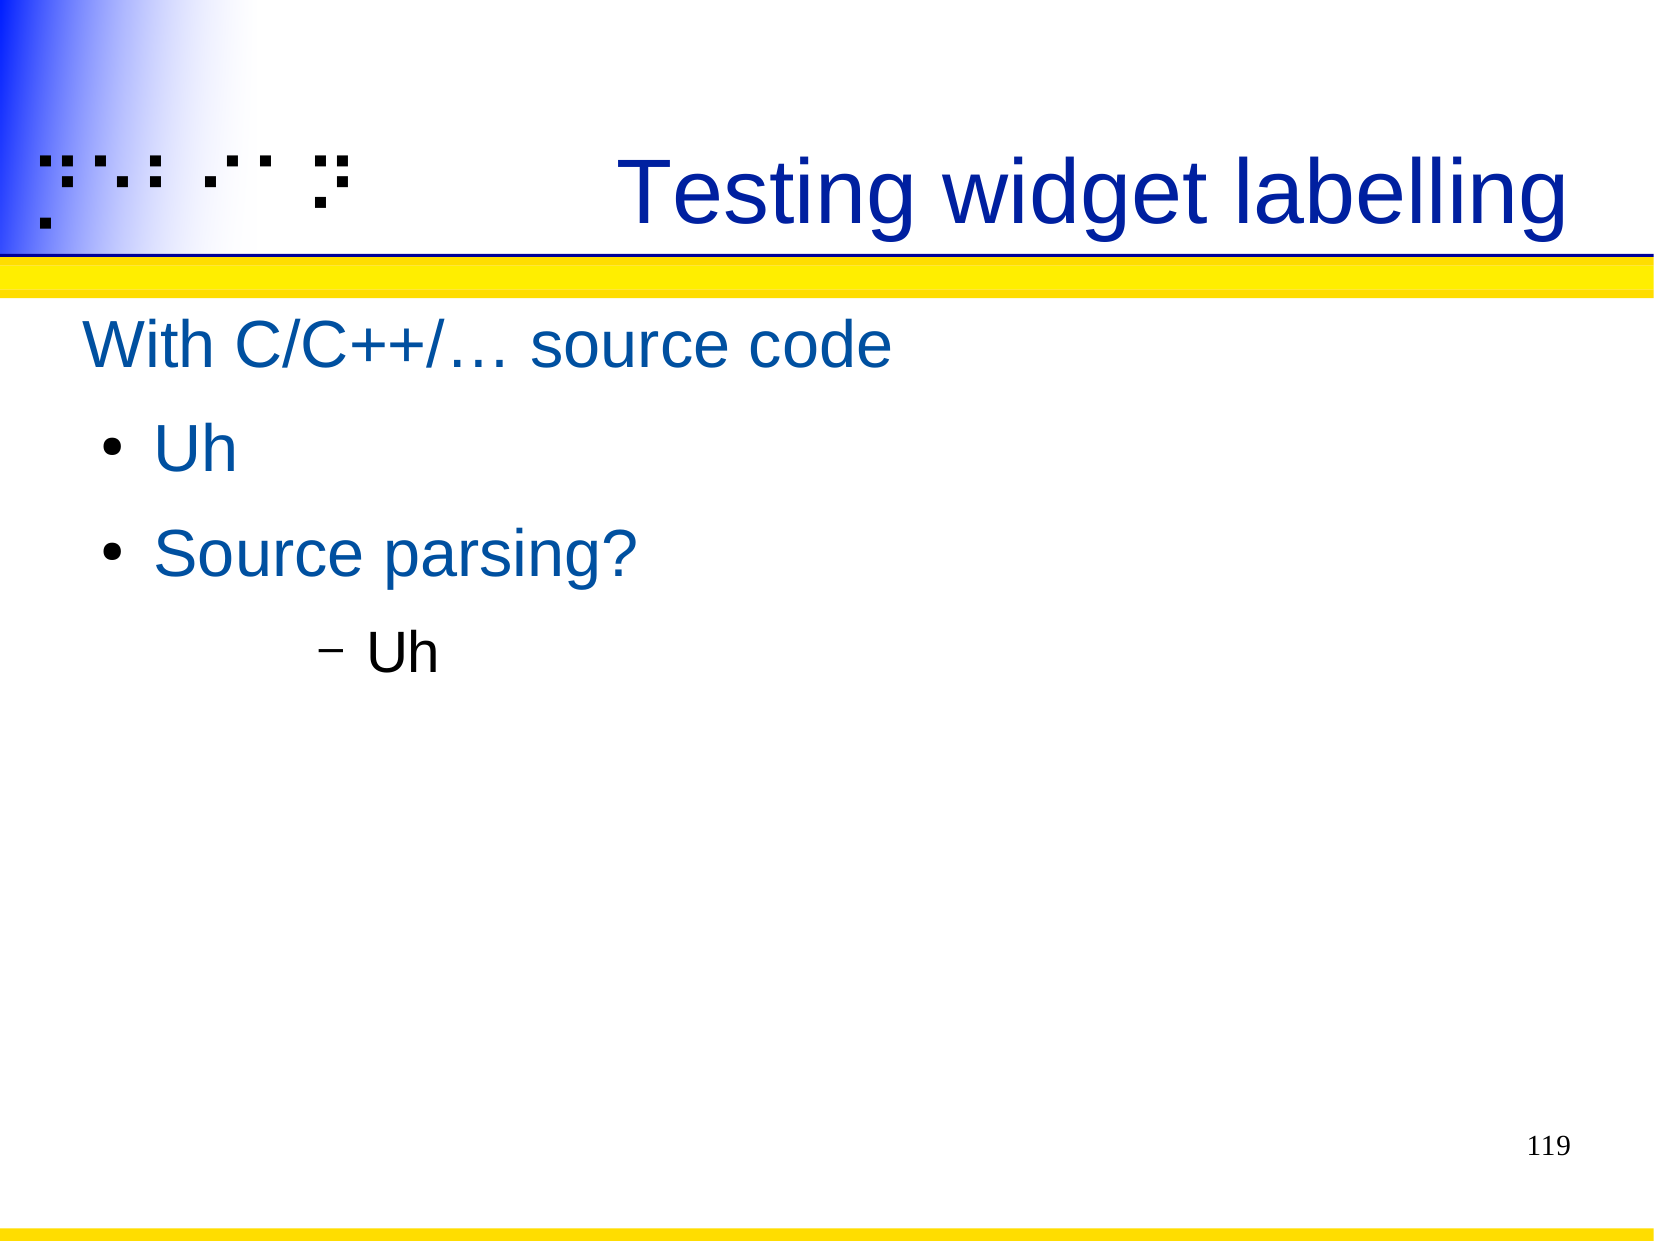

# Testing widget labelling
With C/C++/… source code
Uh
Source parsing?
Uh
119